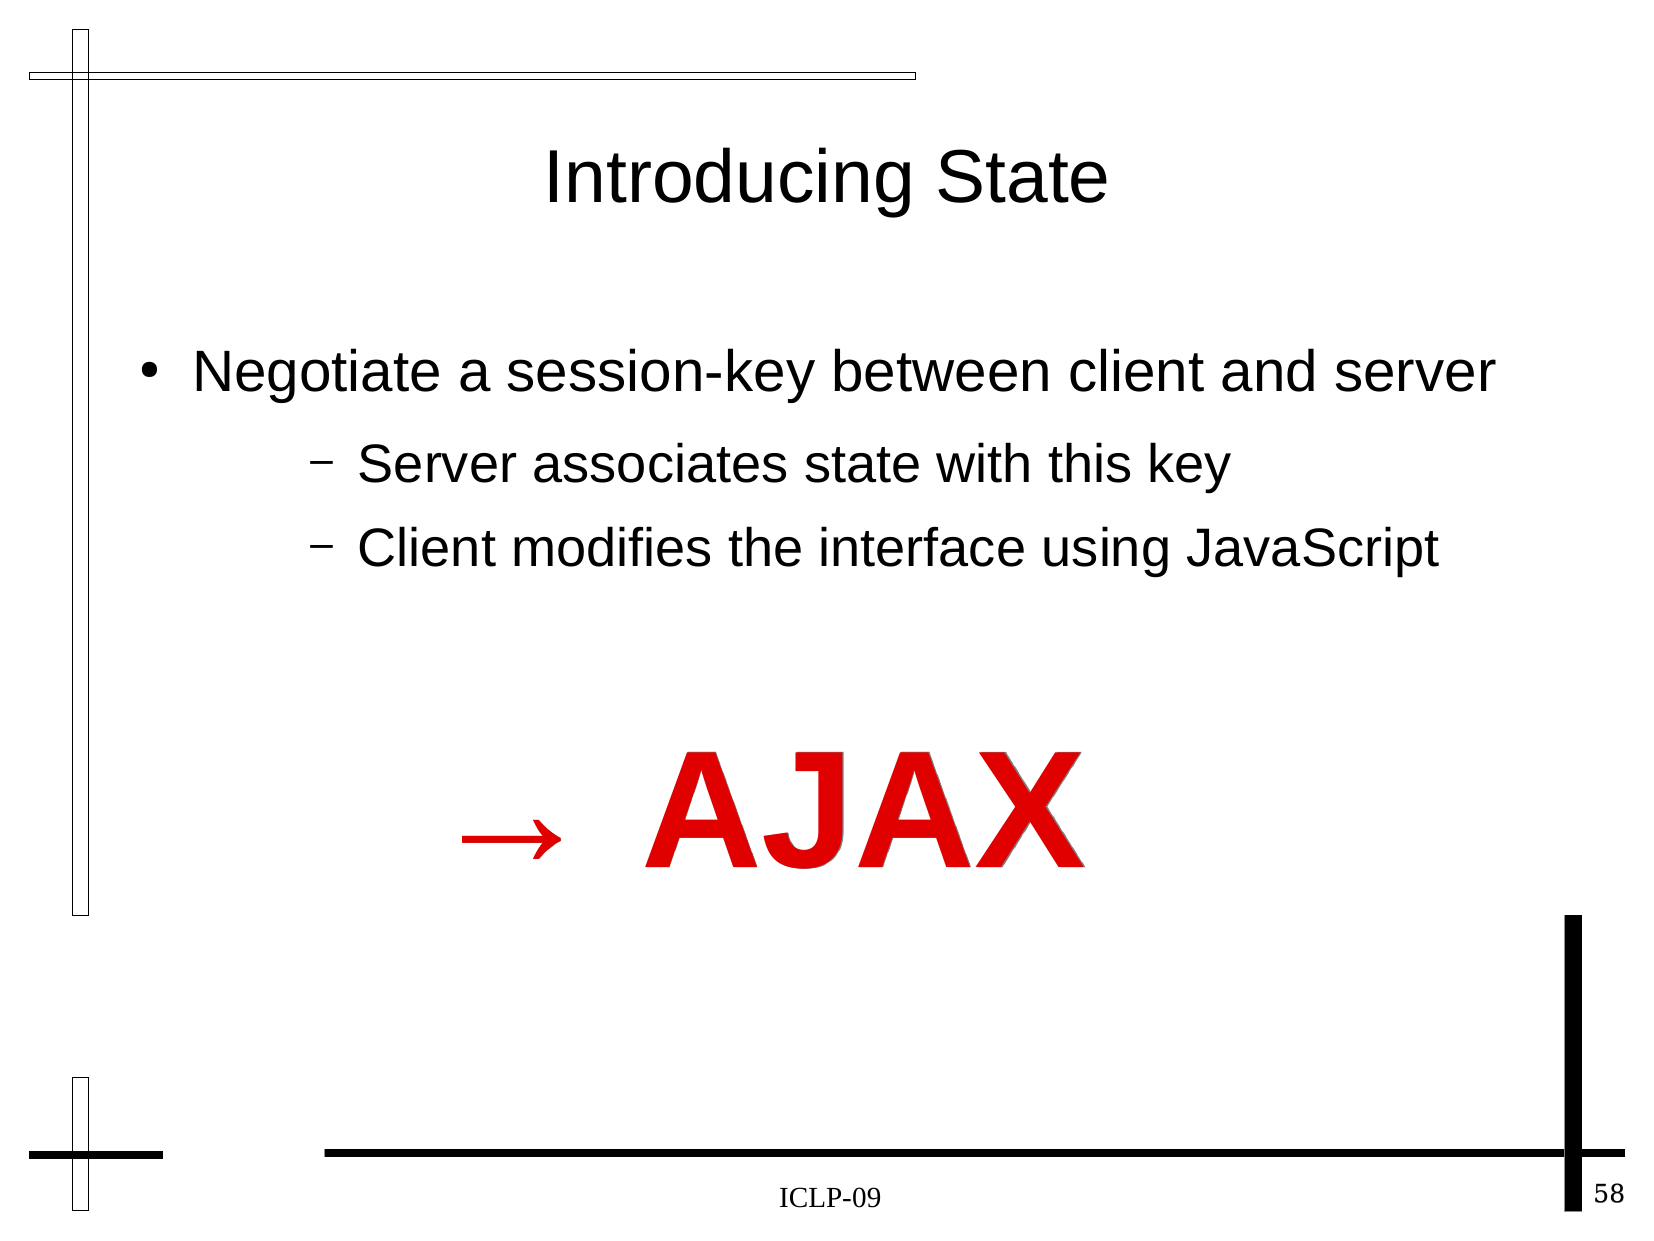

# Introducing State
Negotiate a session-key between client and server
Server associates state with this key
Client modifies the interface using JavaScript
→ AJAX